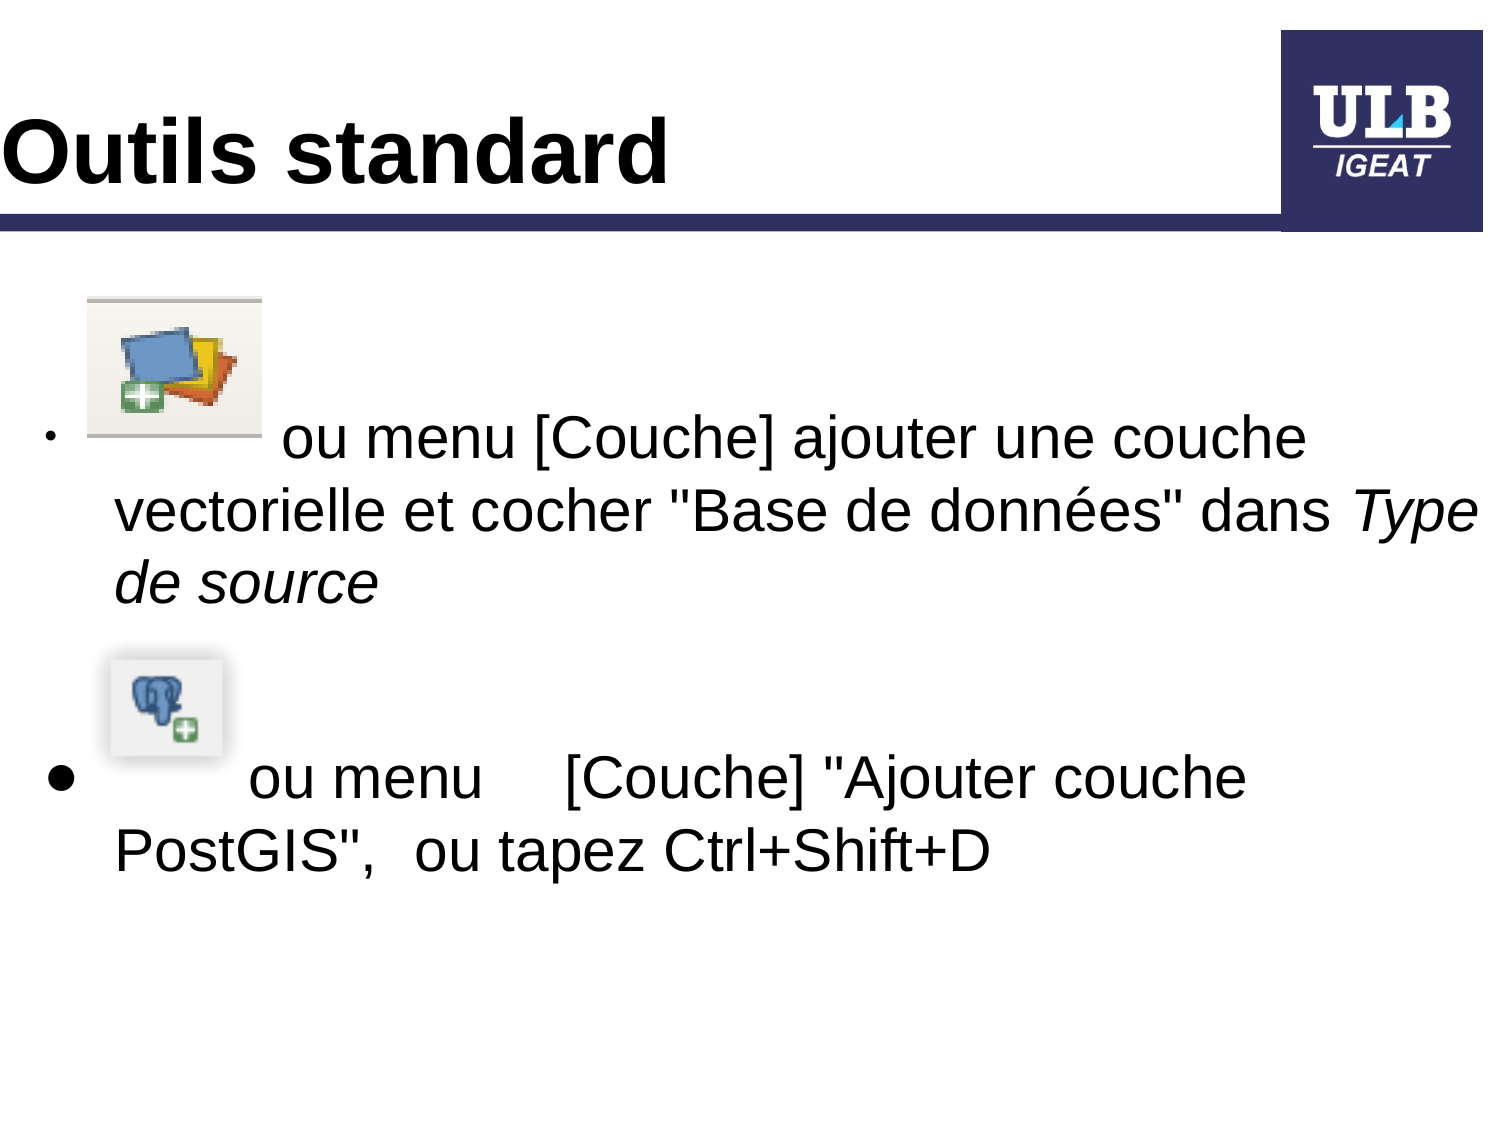

Outils standard
 ou menu [Couche] ajouter une couche vectorielle et cocher "Base de données" dans Type de source
 ou menu 	[Couche] "Ajouter couche PostGIS", 	ou tapez Ctrl+Shift+D